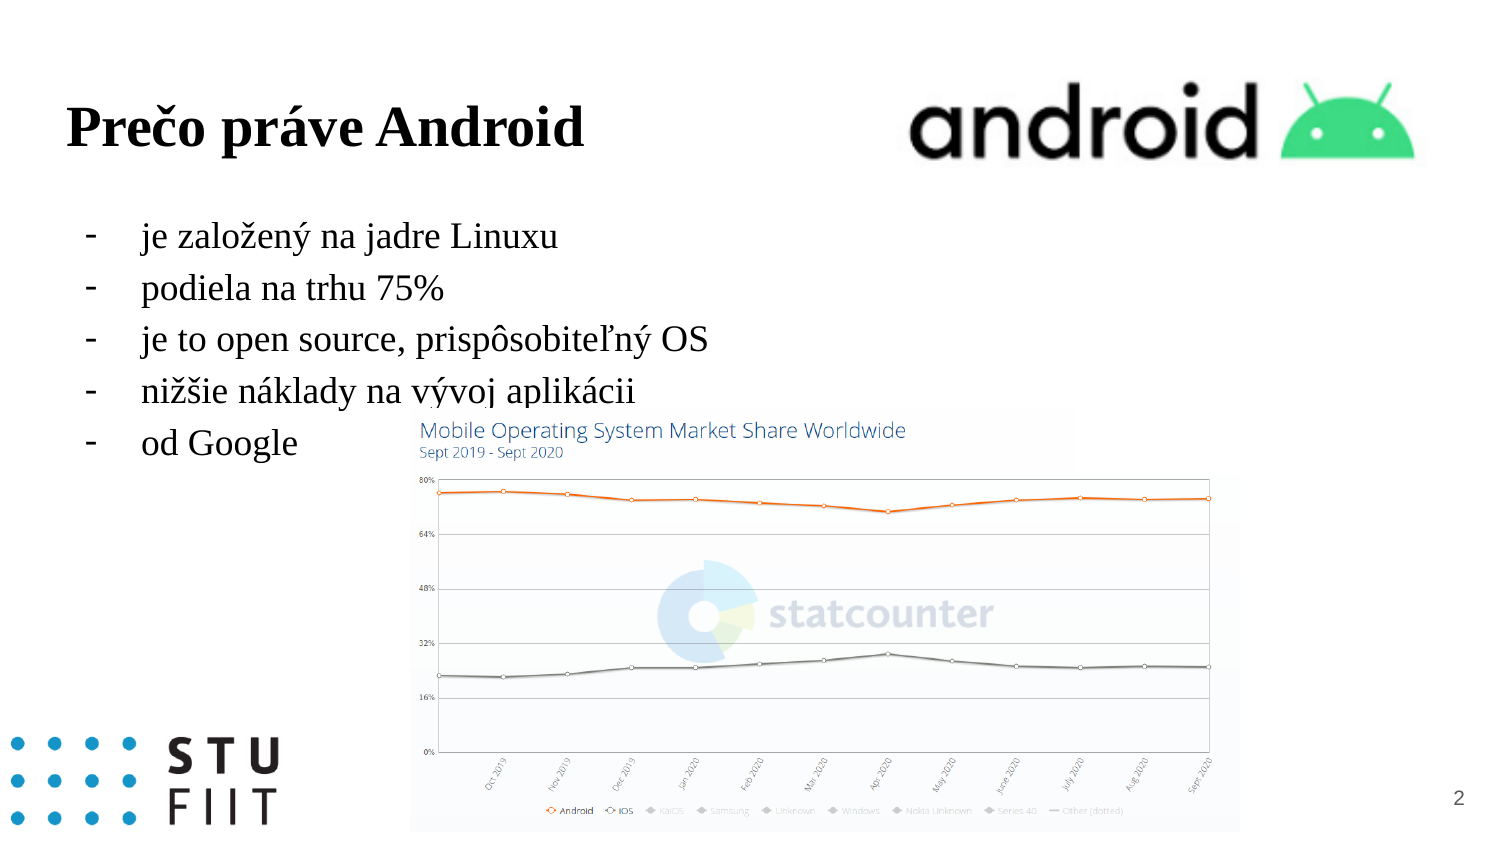

# Prečo práve Android
je založený na jadre Linuxu
podiela na trhu 75%
je to open source, prispôsobiteľný OS
nižšie náklady na vývoj aplikácii
od Google